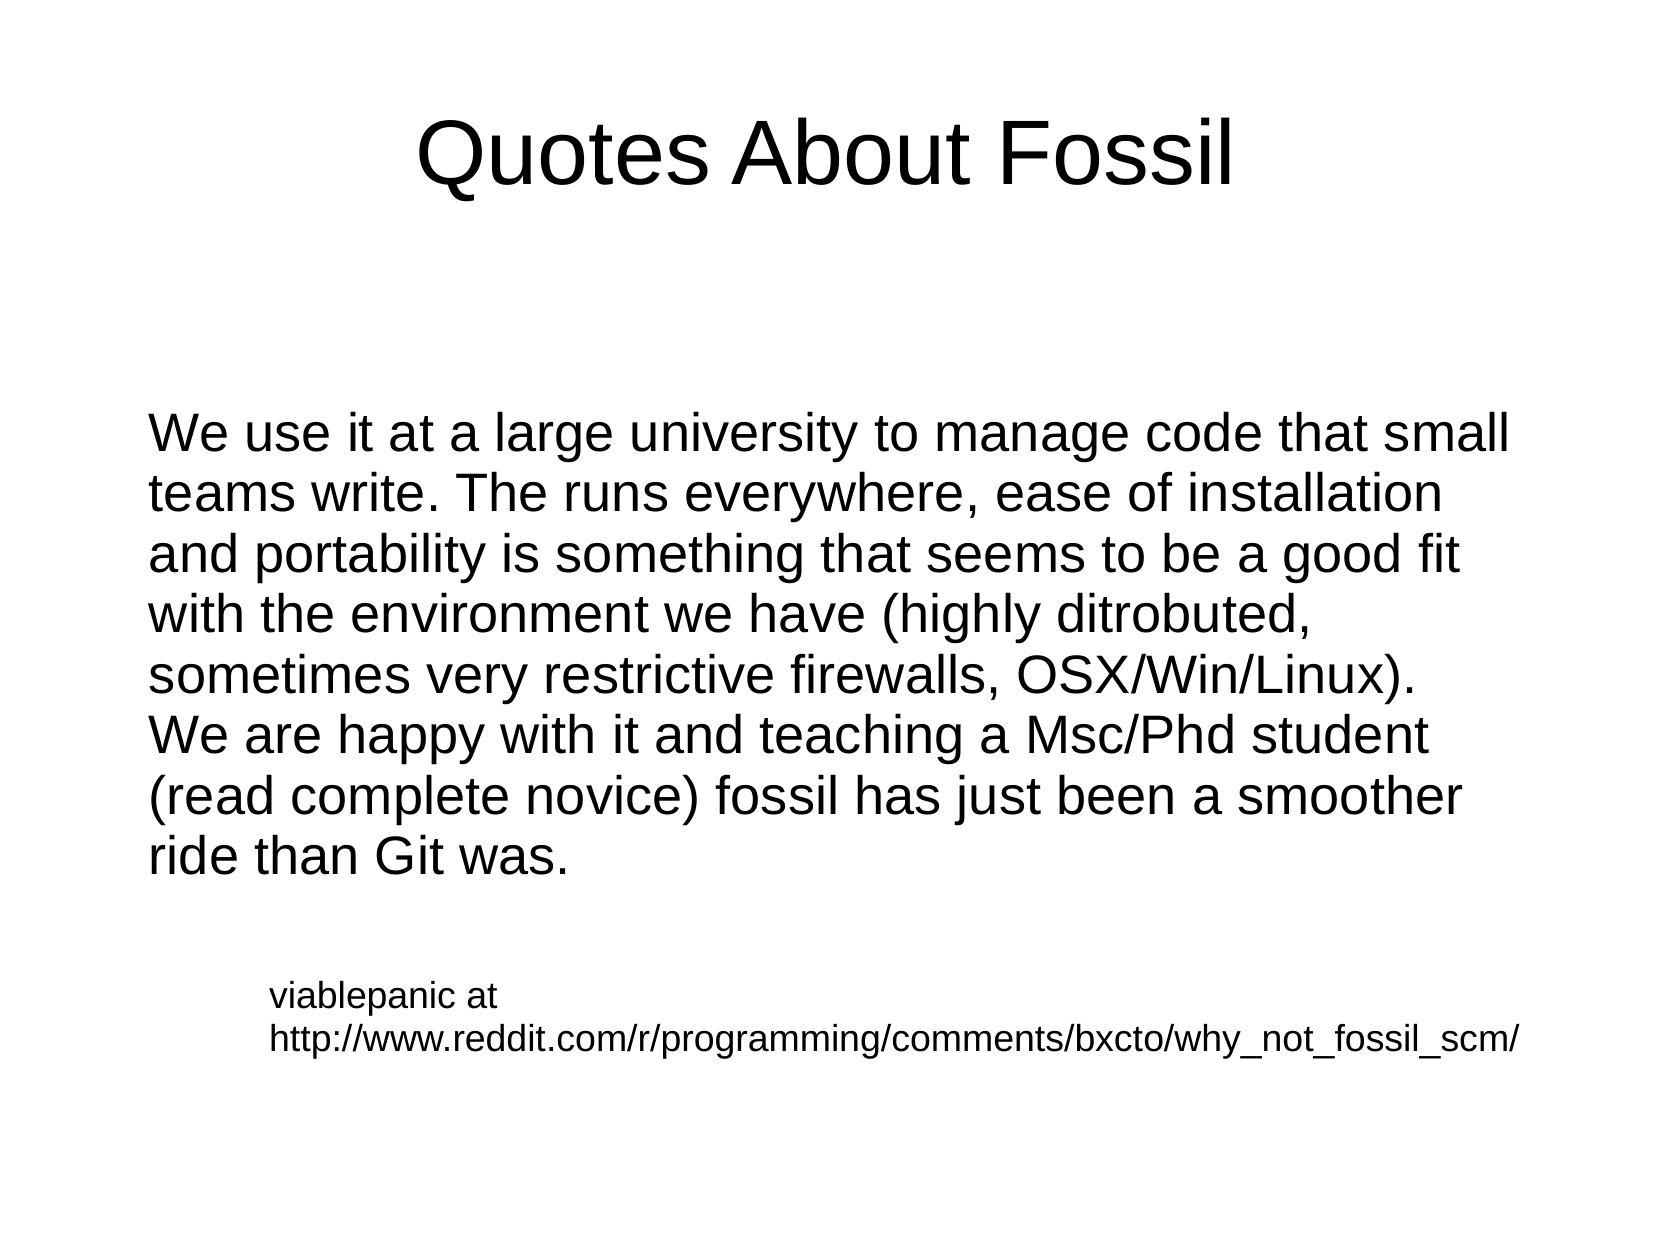

# Quotes About Fossil
We use it at a large university to manage code that small
teams write. The runs everywhere, ease of installation
and portability is something that seems to be a good fit
with the environment we have (highly ditrobuted,
sometimes very restrictive firewalls, OSX/Win/Linux).
We are happy with it and teaching a Msc/Phd student
(read complete novice) fossil has just been a smoother
ride than Git was.
viablepanic at
http://www.reddit.com/r/programming/comments/bxcto/why_not_fossil_scm/